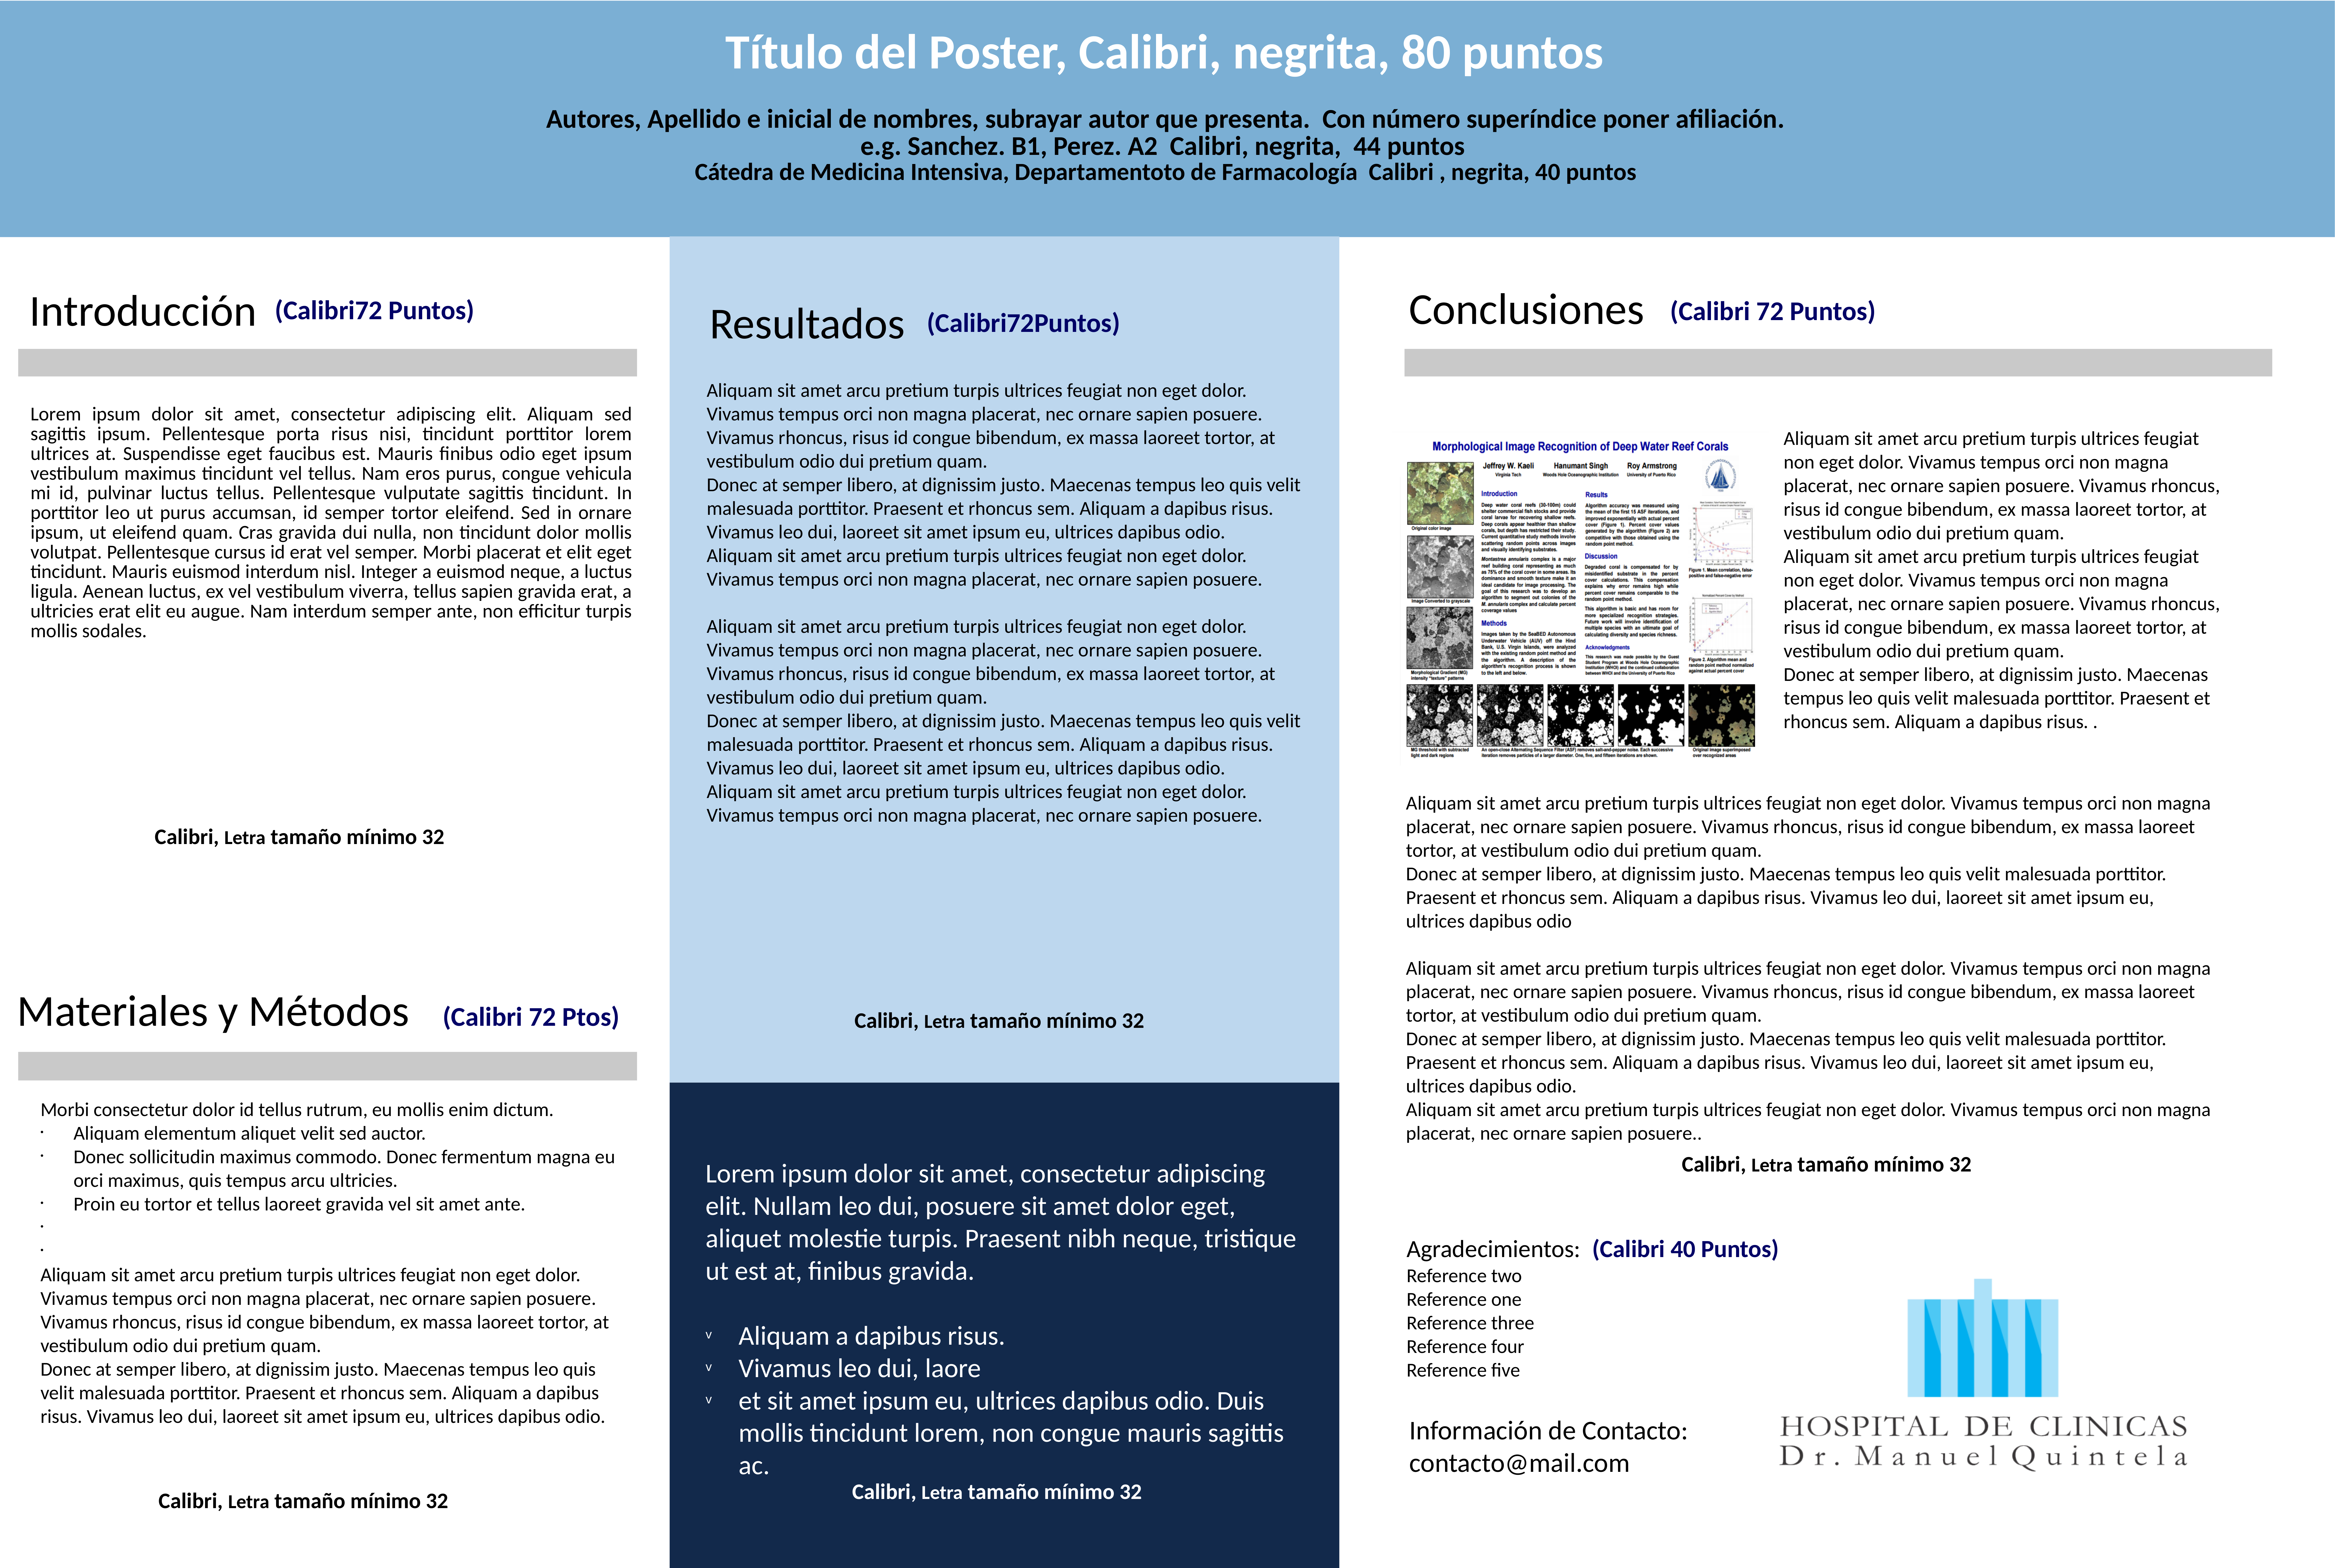

Título del Poster, Calibri, negrita, 80 puntos
Autores, Apellido e inicial de nombres, subrayar autor que presenta. Con número superíndice poner afiliación.
e.g. Sanchez. B1, Perez. A2 Calibri, negrita, 44 puntos
Cátedra de Medicina Intensiva, Departamentoto de Farmacología Calibri , negrita, 40 puntos
Conclusiones
Introducción
Resultados
(Calibri72 Puntos)
(Calibri 72 Puntos)
(Calibri72Puntos)
Aliquam sit amet arcu pretium turpis ultrices feugiat non eget dolor. Vivamus tempus orci non magna placerat, nec ornare sapien posuere. Vivamus rhoncus, risus id congue bibendum, ex massa laoreet tortor, at vestibulum odio dui pretium quam.
Donec at semper libero, at dignissim justo. Maecenas tempus leo quis velit malesuada porttitor. Praesent et rhoncus sem. Aliquam a dapibus risus. Vivamus leo dui, laoreet sit amet ipsum eu, ultrices dapibus odio.
Aliquam sit amet arcu pretium turpis ultrices feugiat non eget dolor. Vivamus tempus orci non magna placerat, nec ornare sapien posuere.
Aliquam sit amet arcu pretium turpis ultrices feugiat non eget dolor. Vivamus tempus orci non magna placerat, nec ornare sapien posuere. Vivamus rhoncus, risus id congue bibendum, ex massa laoreet tortor, at vestibulum odio dui pretium quam.
Donec at semper libero, at dignissim justo. Maecenas tempus leo quis velit malesuada porttitor. Praesent et rhoncus sem. Aliquam a dapibus risus. Vivamus leo dui, laoreet sit amet ipsum eu, ultrices dapibus odio.
Aliquam sit amet arcu pretium turpis ultrices feugiat non eget dolor. Vivamus tempus orci non magna placerat, nec ornare sapien posuere.
Lorem ipsum dolor sit amet, consectetur adipiscing elit. Aliquam sed sagittis ipsum. Pellentesque porta risus nisi, tincidunt porttitor lorem ultrices at. Suspendisse eget faucibus est. Mauris finibus odio eget ipsum vestibulum maximus tincidunt vel tellus. Nam eros purus, congue vehicula mi id, pulvinar luctus tellus. Pellentesque vulputate sagittis tincidunt. In porttitor leo ut purus accumsan, id semper tortor eleifend. Sed in ornare ipsum, ut eleifend quam. Cras gravida dui nulla, non tincidunt dolor mollis volutpat. Pellentesque cursus id erat vel semper. Morbi placerat et elit eget tincidunt. Mauris euismod interdum nisl. Integer a euismod neque, a luctus ligula. Aenean luctus, ex vel vestibulum viverra, tellus sapien gravida erat, a ultricies erat elit eu augue. Nam interdum semper ante, non efficitur turpis mollis sodales.
Aliquam sit amet arcu pretium turpis ultrices feugiat non eget dolor. Vivamus tempus orci non magna placerat, nec ornare sapien posuere. Vivamus rhoncus, risus id congue bibendum, ex massa laoreet tortor, at vestibulum odio dui pretium quam.
Aliquam sit amet arcu pretium turpis ultrices feugiat non eget dolor. Vivamus tempus orci non magna placerat, nec ornare sapien posuere. Vivamus rhoncus, risus id congue bibendum, ex massa laoreet tortor, at vestibulum odio dui pretium quam.
Donec at semper libero, at dignissim justo. Maecenas tempus leo quis velit malesuada porttitor. Praesent et rhoncus sem. Aliquam a dapibus risus. .
Aliquam sit amet arcu pretium turpis ultrices feugiat non eget dolor. Vivamus tempus orci non magna placerat, nec ornare sapien posuere. Vivamus rhoncus, risus id congue bibendum, ex massa laoreet tortor, at vestibulum odio dui pretium quam.
Donec at semper libero, at dignissim justo. Maecenas tempus leo quis velit malesuada porttitor. Praesent et rhoncus sem. Aliquam a dapibus risus. Vivamus leo dui, laoreet sit amet ipsum eu, ultrices dapibus odio
Aliquam sit amet arcu pretium turpis ultrices feugiat non eget dolor. Vivamus tempus orci non magna placerat, nec ornare sapien posuere. Vivamus rhoncus, risus id congue bibendum, ex massa laoreet tortor, at vestibulum odio dui pretium quam.
Donec at semper libero, at dignissim justo. Maecenas tempus leo quis velit malesuada porttitor. Praesent et rhoncus sem. Aliquam a dapibus risus. Vivamus leo dui, laoreet sit amet ipsum eu, ultrices dapibus odio.
Aliquam sit amet arcu pretium turpis ultrices feugiat non eget dolor. Vivamus tempus orci non magna placerat, nec ornare sapien posuere..
Calibri, Letra tamaño mínimo 32
Materiales y Métodos
(Calibri 72 Ptos)
Calibri, Letra tamaño mínimo 32
Morbi consectetur dolor id tellus rutrum, eu mollis enim dictum.
Aliquam elementum aliquet velit sed auctor.
Donec sollicitudin maximus commodo. Donec fermentum magna eu orci maximus, quis tempus arcu ultricies.
Proin eu tortor et tellus laoreet gravida vel sit amet ante.
Aliquam sit amet arcu pretium turpis ultrices feugiat non eget dolor. Vivamus tempus orci non magna placerat, nec ornare sapien posuere. Vivamus rhoncus, risus id congue bibendum, ex massa laoreet tortor, at vestibulum odio dui pretium quam.
Donec at semper libero, at dignissim justo. Maecenas tempus leo quis velit malesuada porttitor. Praesent et rhoncus sem. Aliquam a dapibus risus. Vivamus leo dui, laoreet sit amet ipsum eu, ultrices dapibus odio.
Calibri, Letra tamaño mínimo 32
Lorem ipsum dolor sit amet, consectetur adipiscing elit. Nullam leo dui, posuere sit amet dolor eget, aliquet molestie turpis. Praesent nibh neque, tristique ut est at, finibus gravida.
Aliquam a dapibus risus.
Vivamus leo dui, laore
et sit amet ipsum eu, ultrices dapibus odio. Duis mollis tincidunt lorem, non congue mauris sagittis ac.
Agradecimientos: (Calibri 40 Puntos)
Reference two
Reference one
Reference three
Reference four
Reference five
Información de Contacto:
contacto@mail.com
Calibri, Letra tamaño mínimo 32
Calibri, Letra tamaño mínimo 32